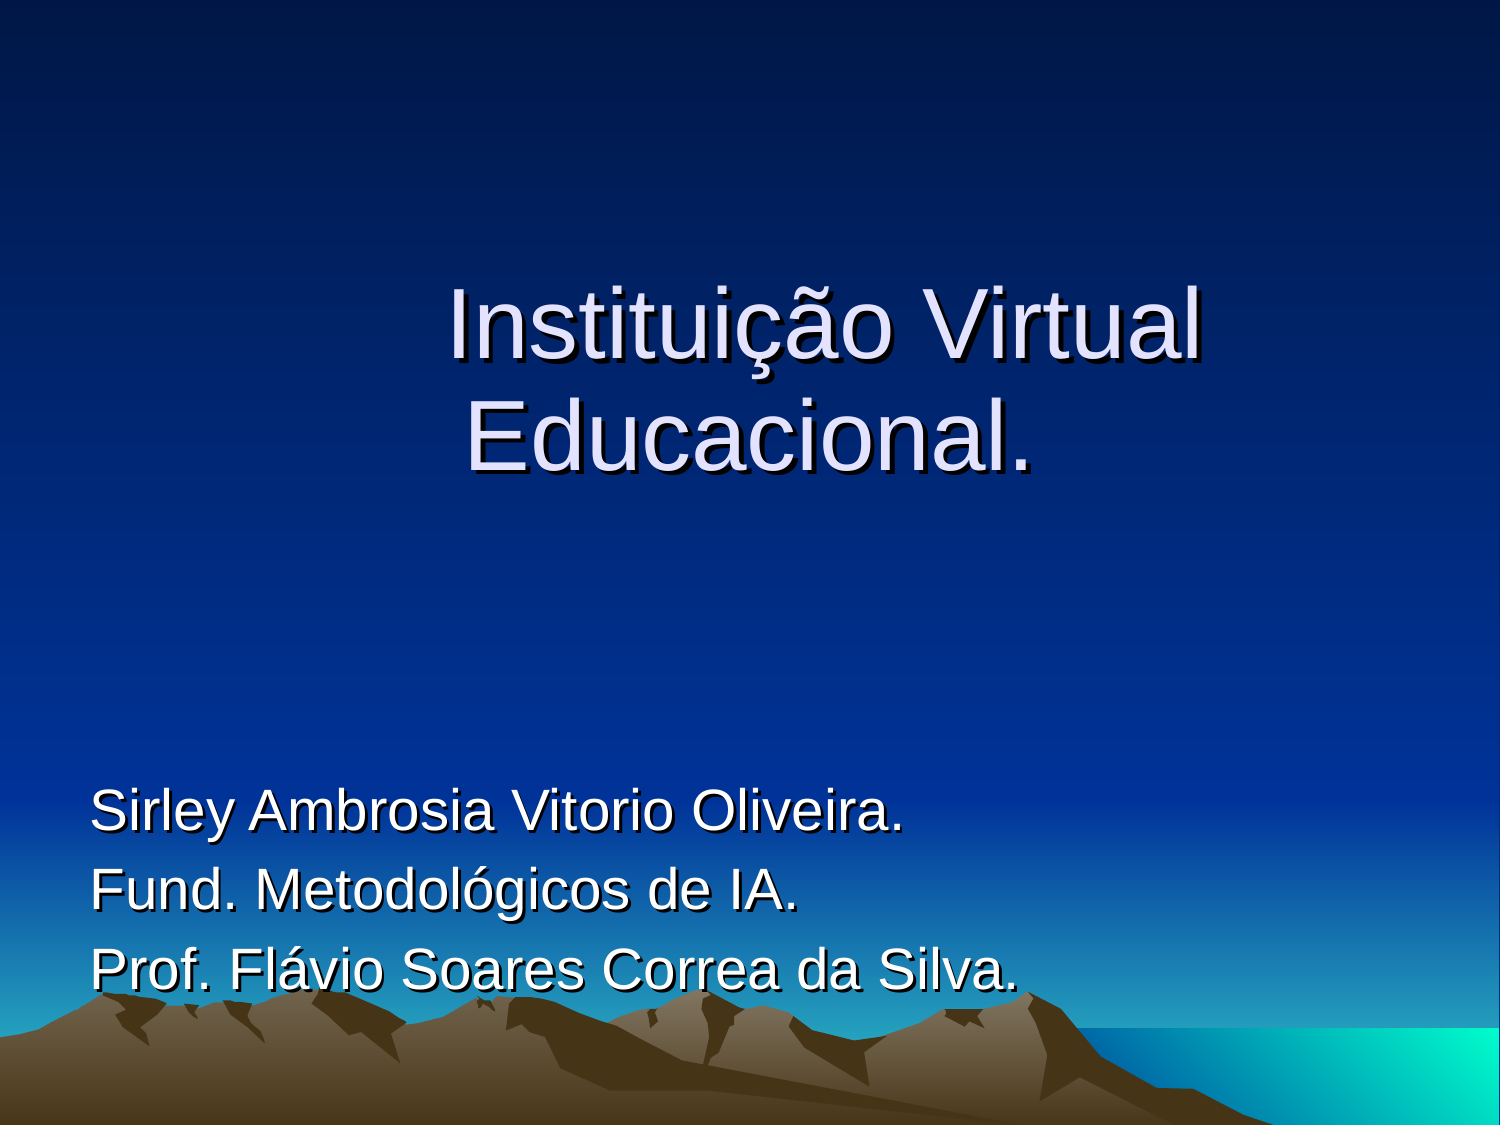

# Instituição Virtual Educacional.
Sirley Ambrosia Vitorio Oliveira.
Fund. Metodológicos de IA.
Prof. Flávio Soares Correa da Silva.